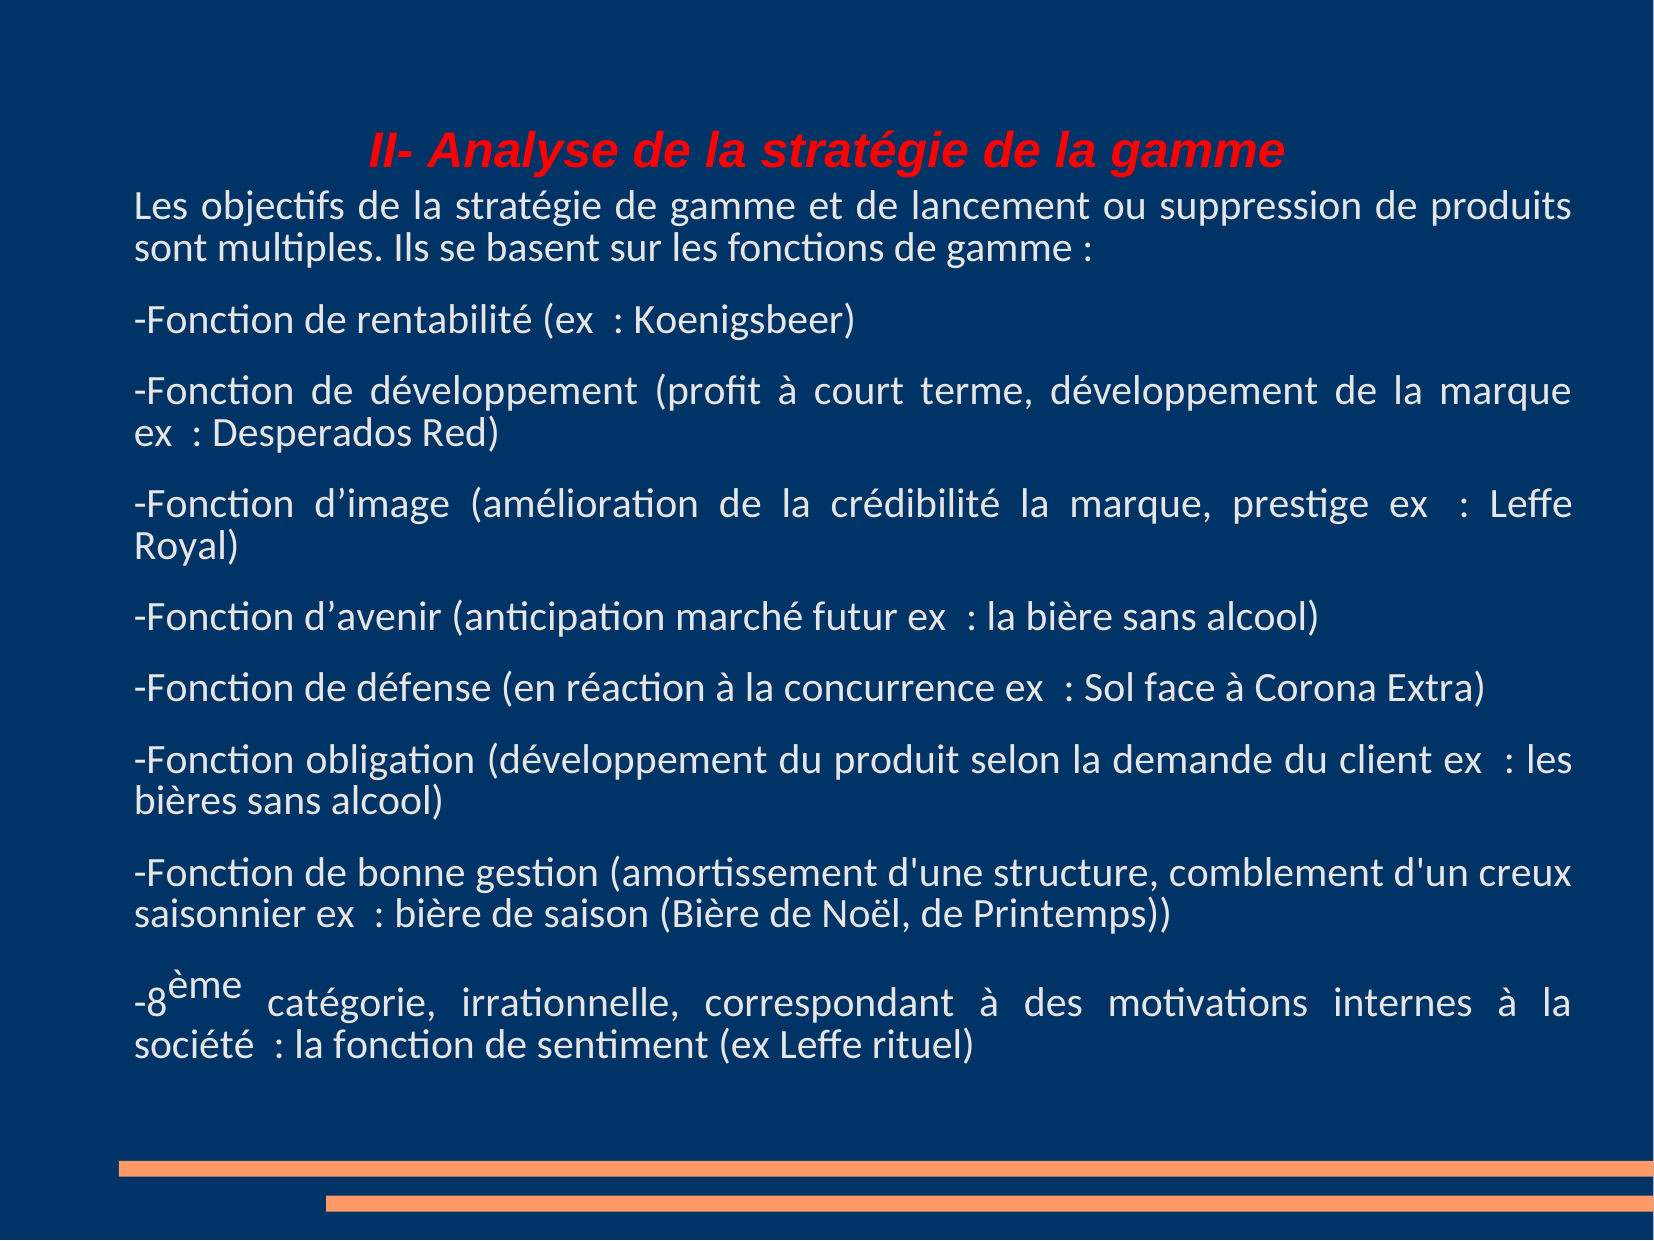

# II- Analyse de la stratégie de la gamme
Les objectifs de la stratégie de gamme et de lancement ou suppression de produits sont multiples. Ils se basent sur les fonctions de gamme :
-Fonction de rentabilité (ex  : Koenigsbeer)
-Fonction de développement (profit à court terme, développement de la marque ex  : Desperados Red)
-Fonction d’image (amélioration de la crédibilité la marque, prestige ex  : Leffe Royal)
-Fonction d’avenir (anticipation marché futur ex  : la bière sans alcool)
-Fonction de défense (en réaction à la concurrence ex  : Sol face à Corona Extra)
-Fonction obligation (développement du produit selon la demande du client ex  : les bières sans alcool)
-Fonction de bonne gestion (amortissement d'une structure, comblement d'un creux saisonnier ex  : bière de saison (Bière de Noël, de Printemps))
-8ème catégorie, irrationnelle, correspondant à des motivations internes à la société  : la fonction de sentiment (ex Leffe rituel)